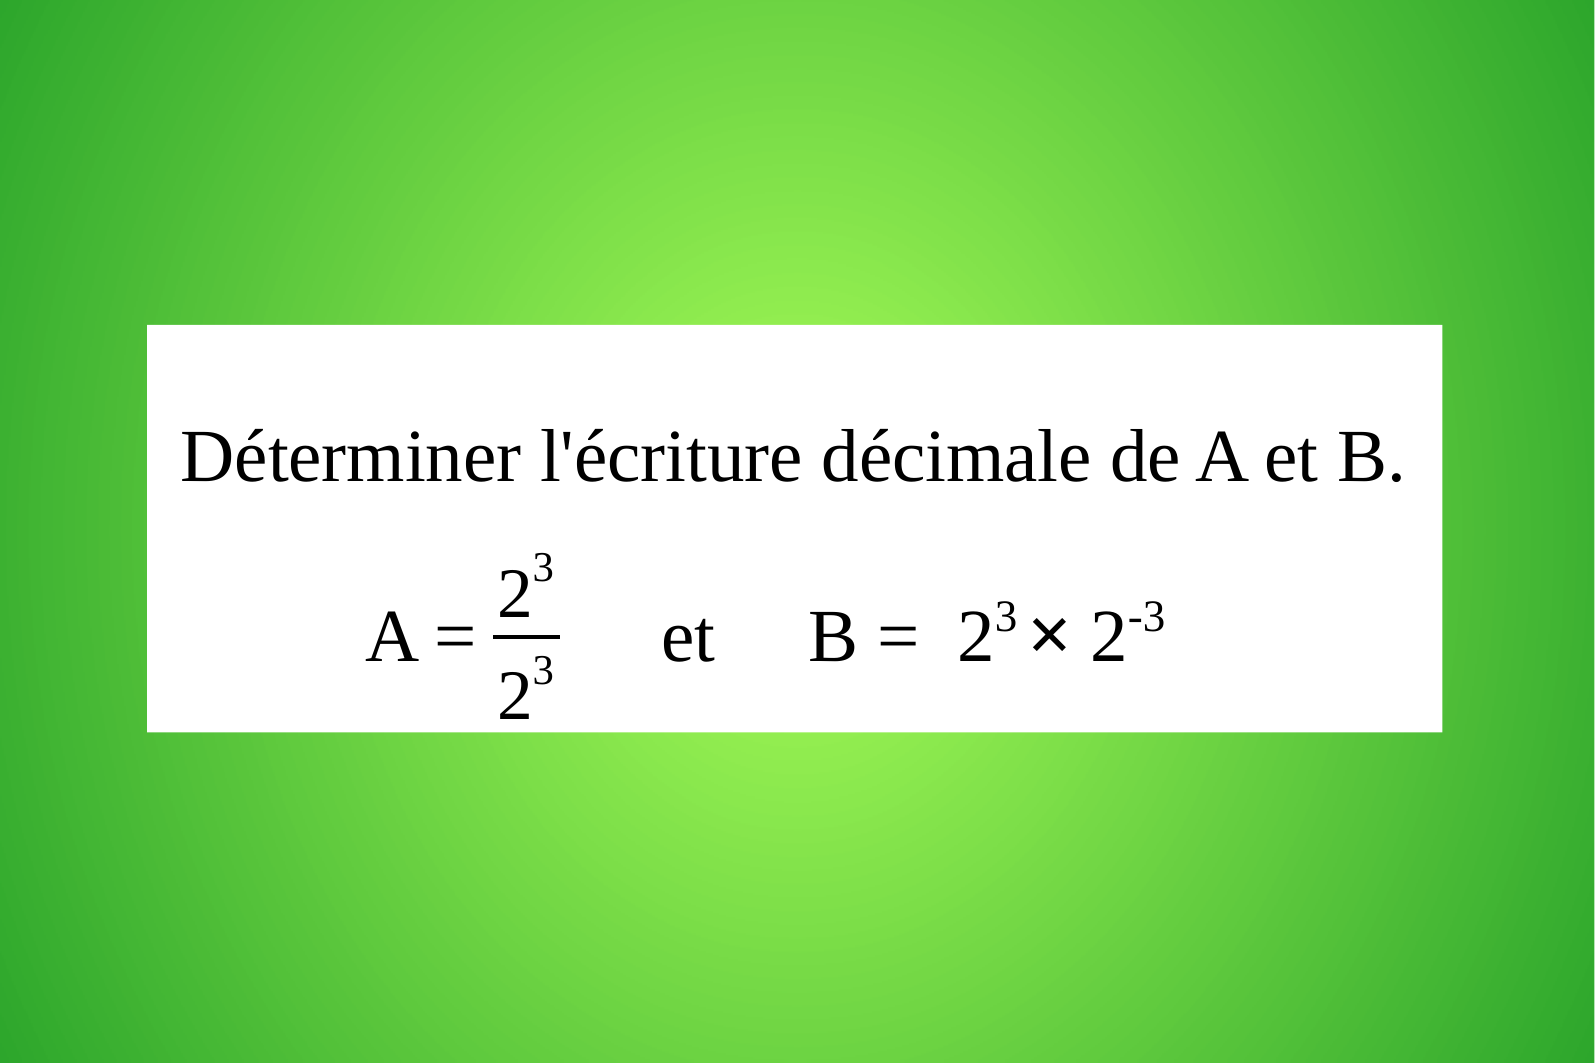

Déterminer l'écriture décimale de A et B.
A = 		et		B = 23 × 2-3